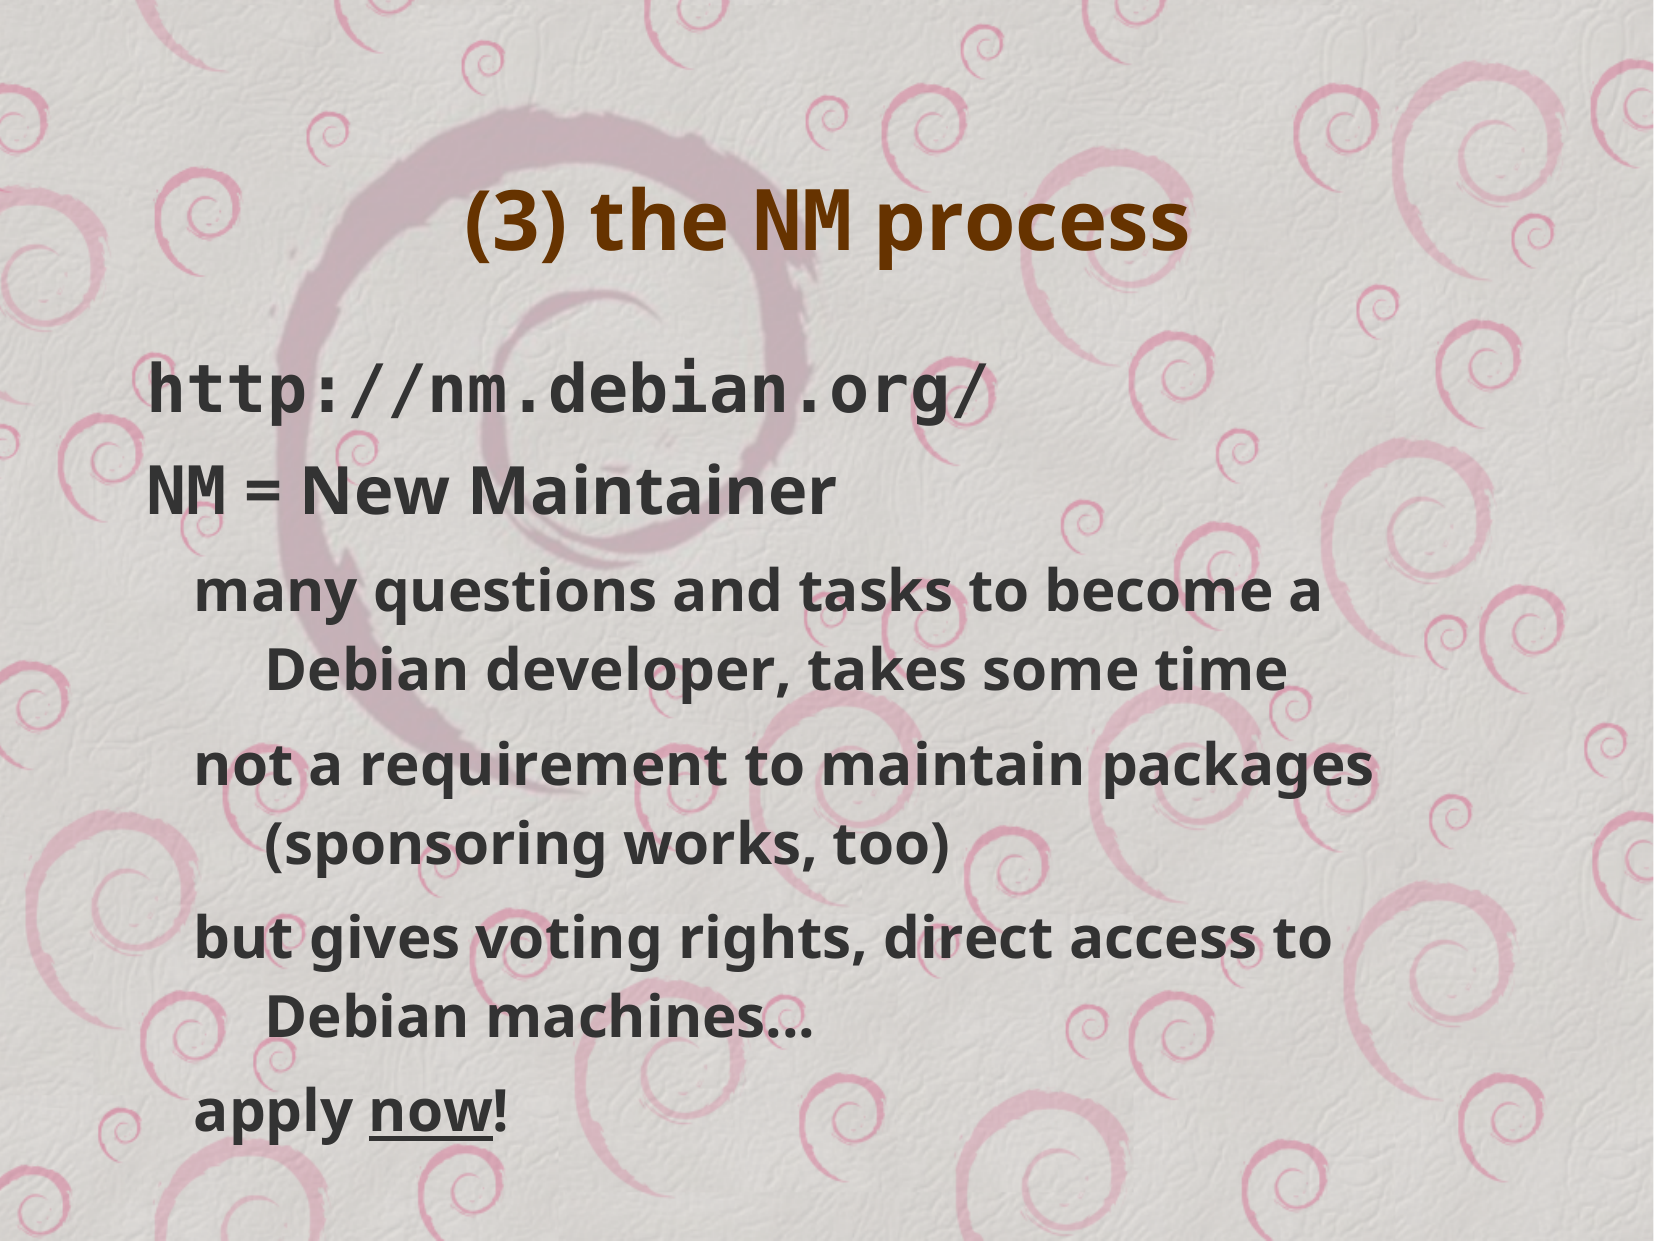

# (3) the NM process
http://nm.debian.org/
NM = New Maintainer
many questions and tasks to become a Debian developer, takes some time
not a requirement to maintain packages (sponsoring works, too)
but gives voting rights, direct access to Debian machines...
apply now!